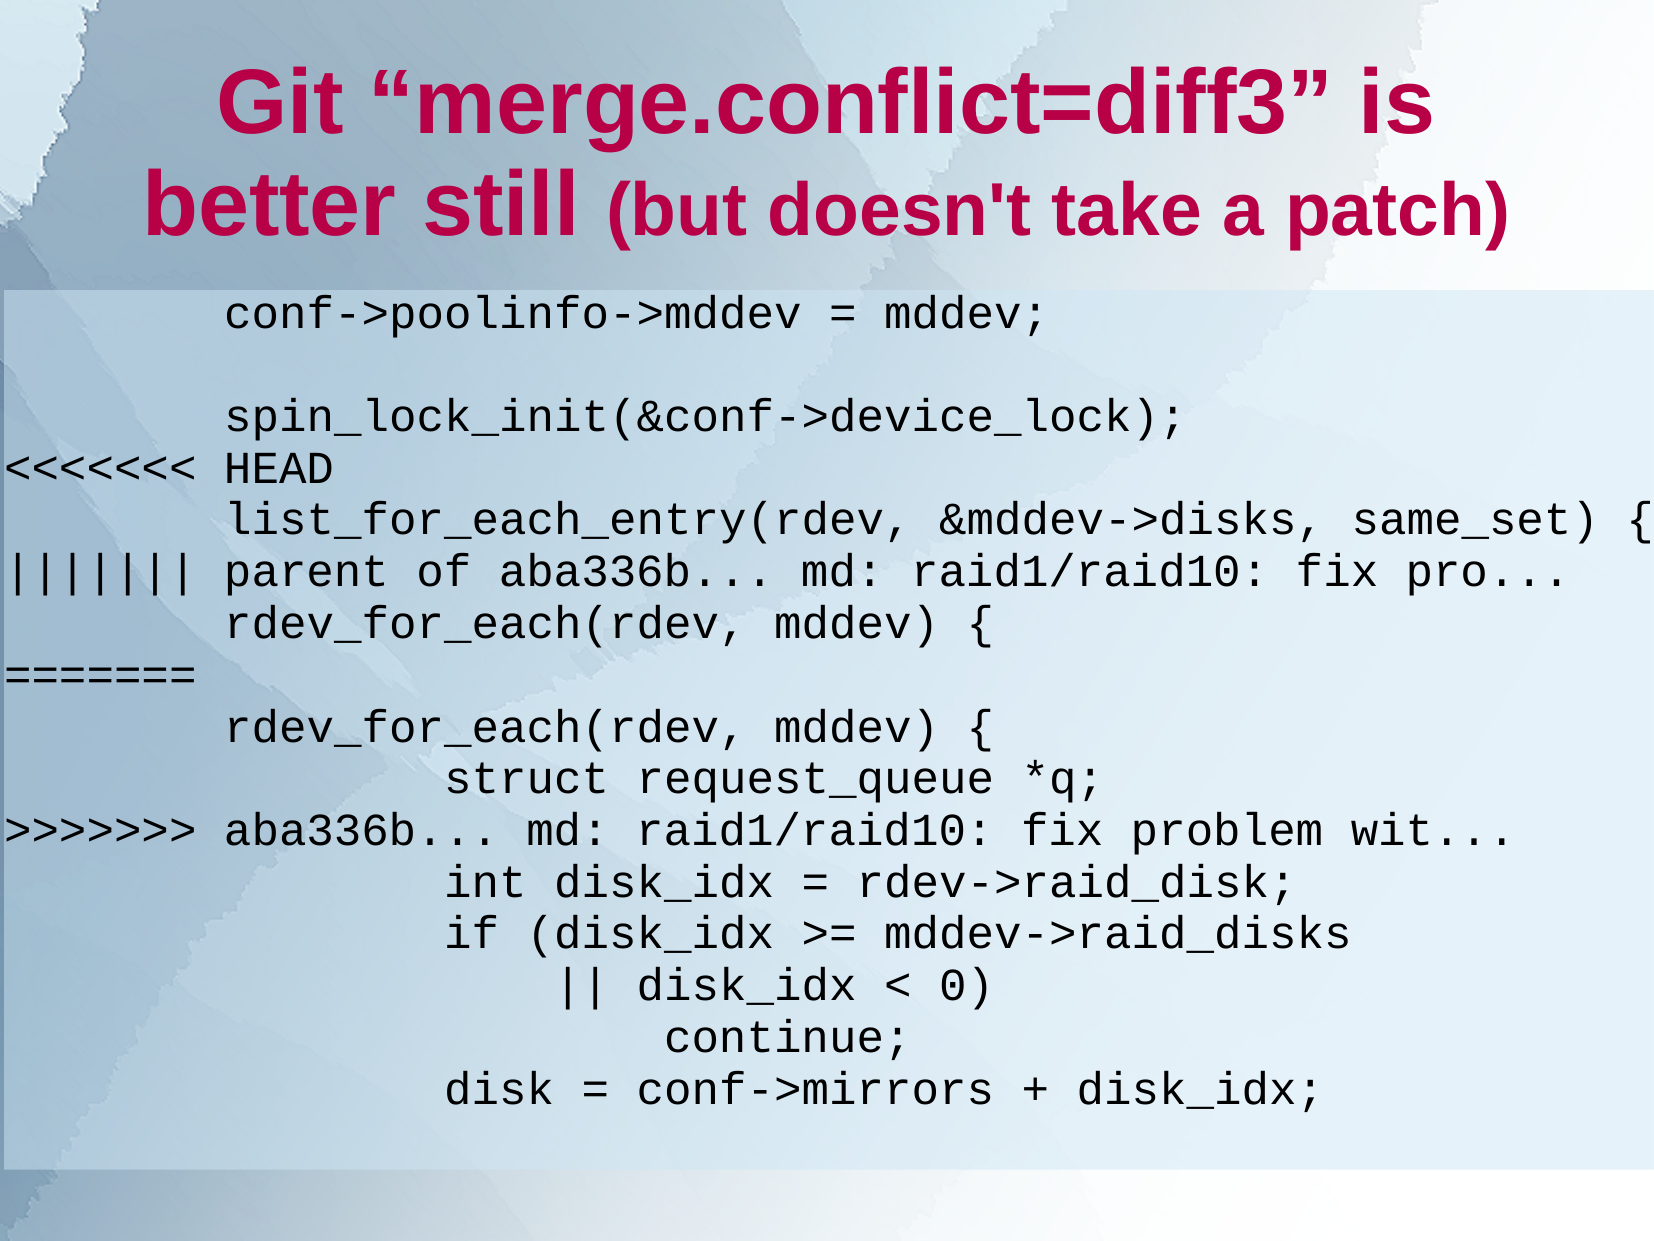

# Git “merge.conflict=diff3” is better still (but doesn't take a patch)
 conf->poolinfo->mddev = mddev;
 spin_lock_init(&conf->device_lock);
<<<<<<< HEAD
 list_for_each_entry(rdev, &mddev->disks, same_set) {
||||||| parent of aba336b... md: raid1/raid10: fix pro...
 rdev_for_each(rdev, mddev) {
=======
 rdev_for_each(rdev, mddev) {
 struct request_queue *q;
>>>>>>> aba336b... md: raid1/raid10: fix problem wit...
 int disk_idx = rdev->raid_disk;
 if (disk_idx >= mddev->raid_disks
 || disk_idx < 0)
 continue;
 disk = conf->mirrors + disk_idx;